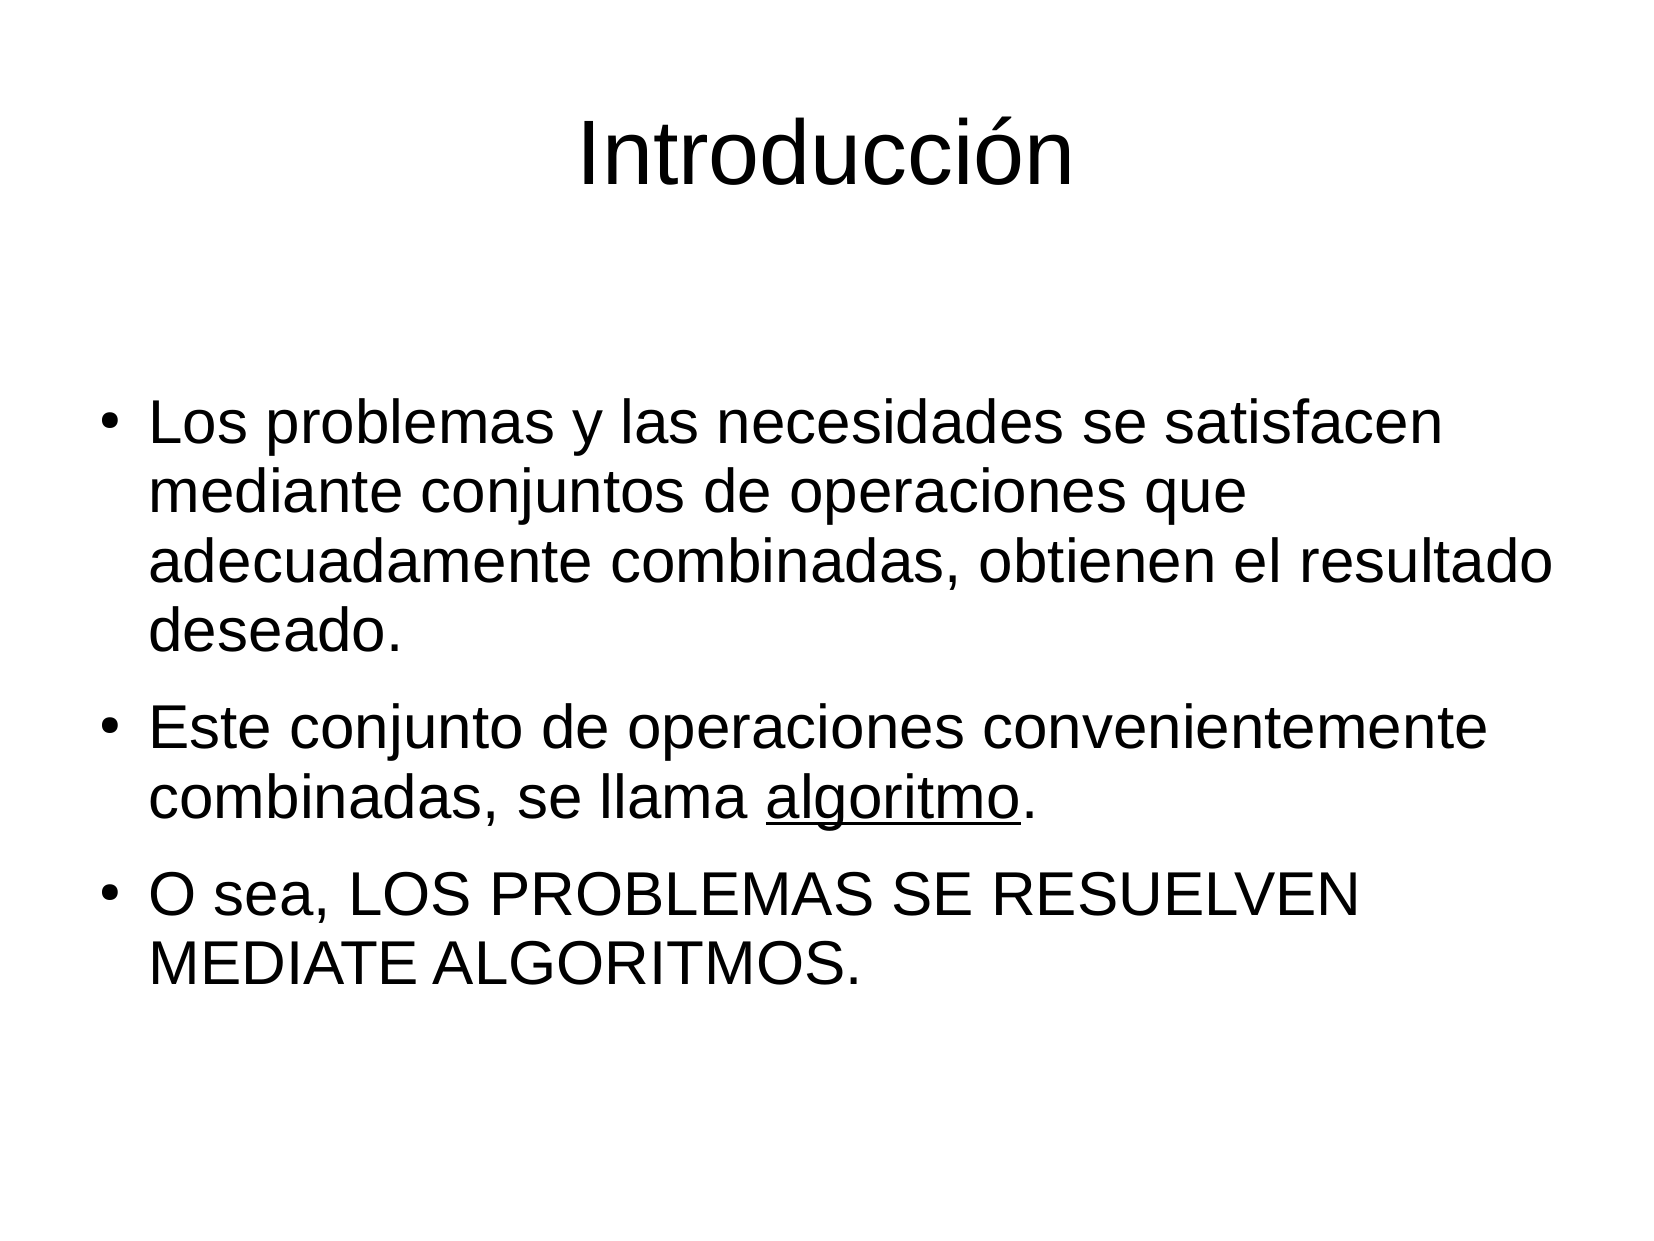

# Introducción
Los problemas y las necesidades se satisfacen mediante conjuntos de operaciones que adecuadamente combinadas, obtienen el resultado deseado.
Este conjunto de operaciones convenientemente combinadas, se llama algoritmo.
O sea, LOS PROBLEMAS SE RESUELVEN MEDIATE ALGORITMOS.